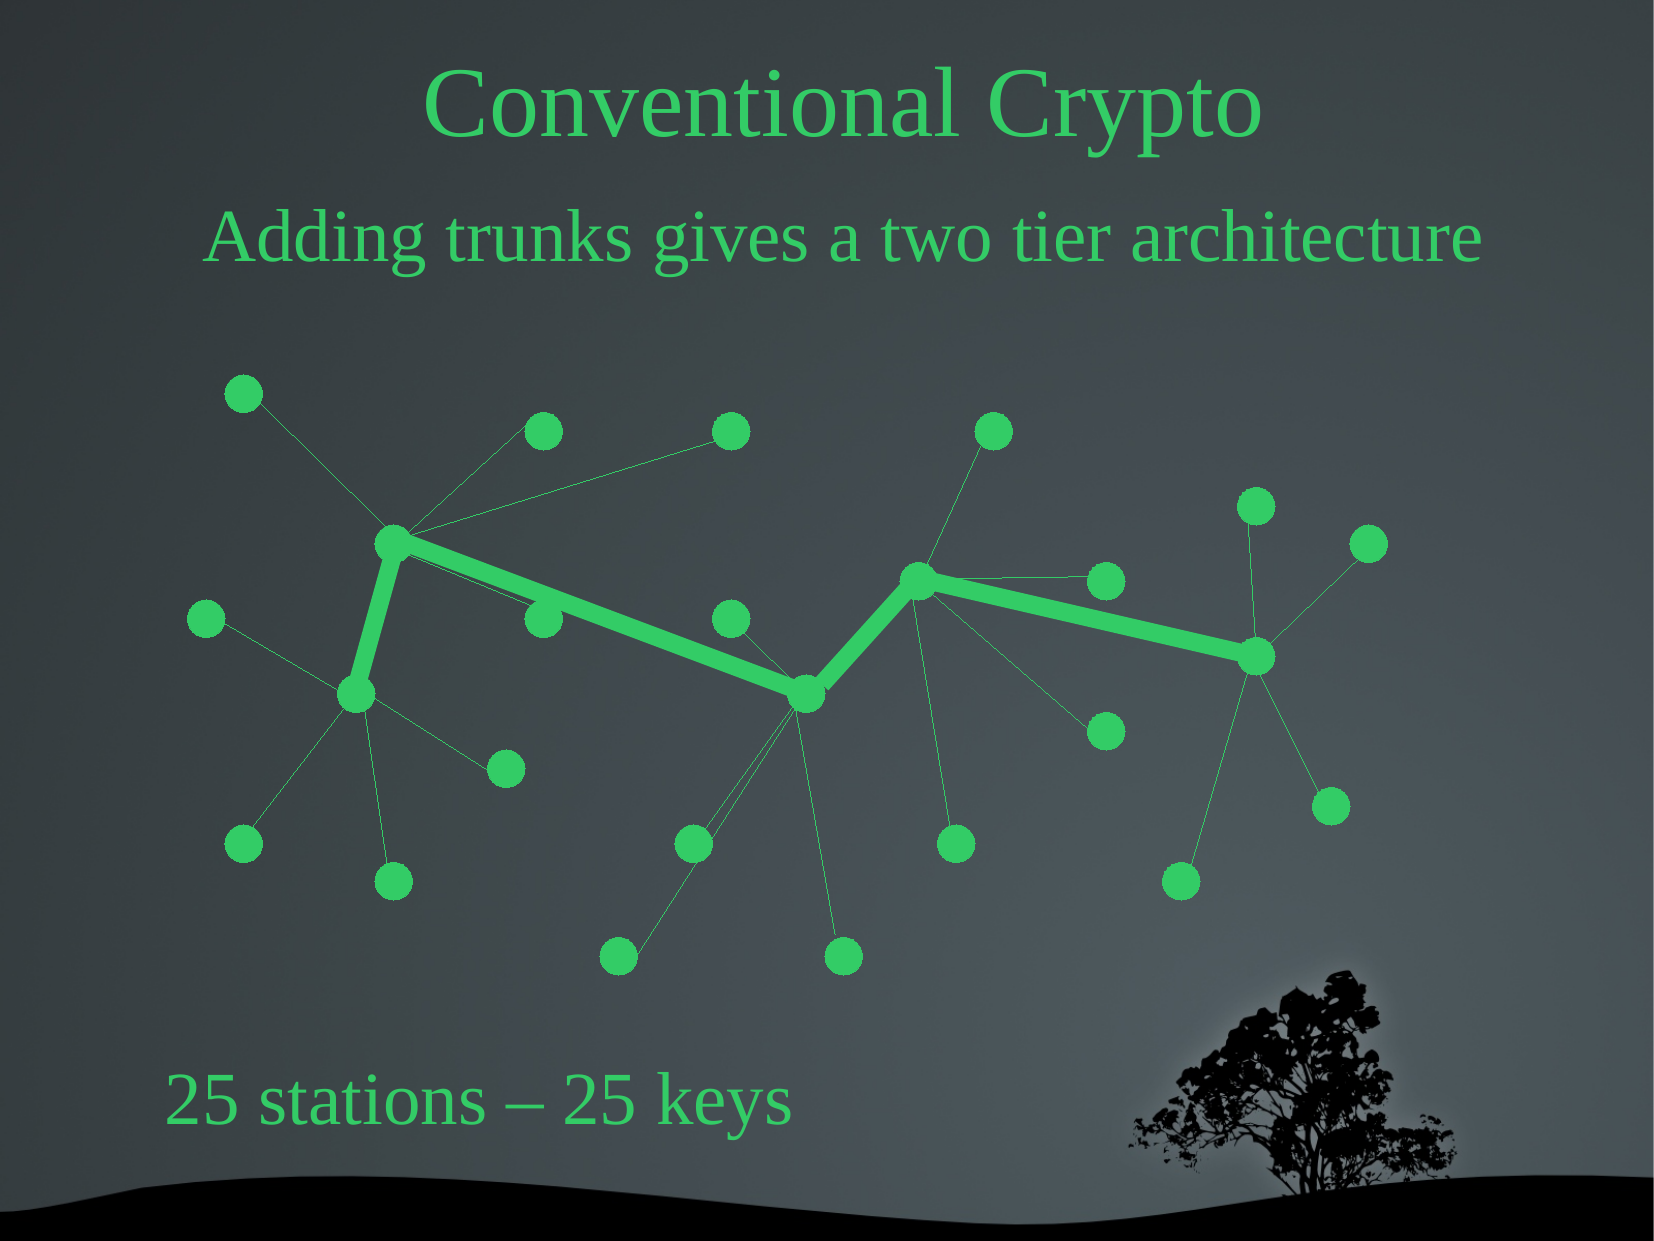

Conventional Crypto
Adding trunks gives a two tier architecture
25 stations – 25 keys